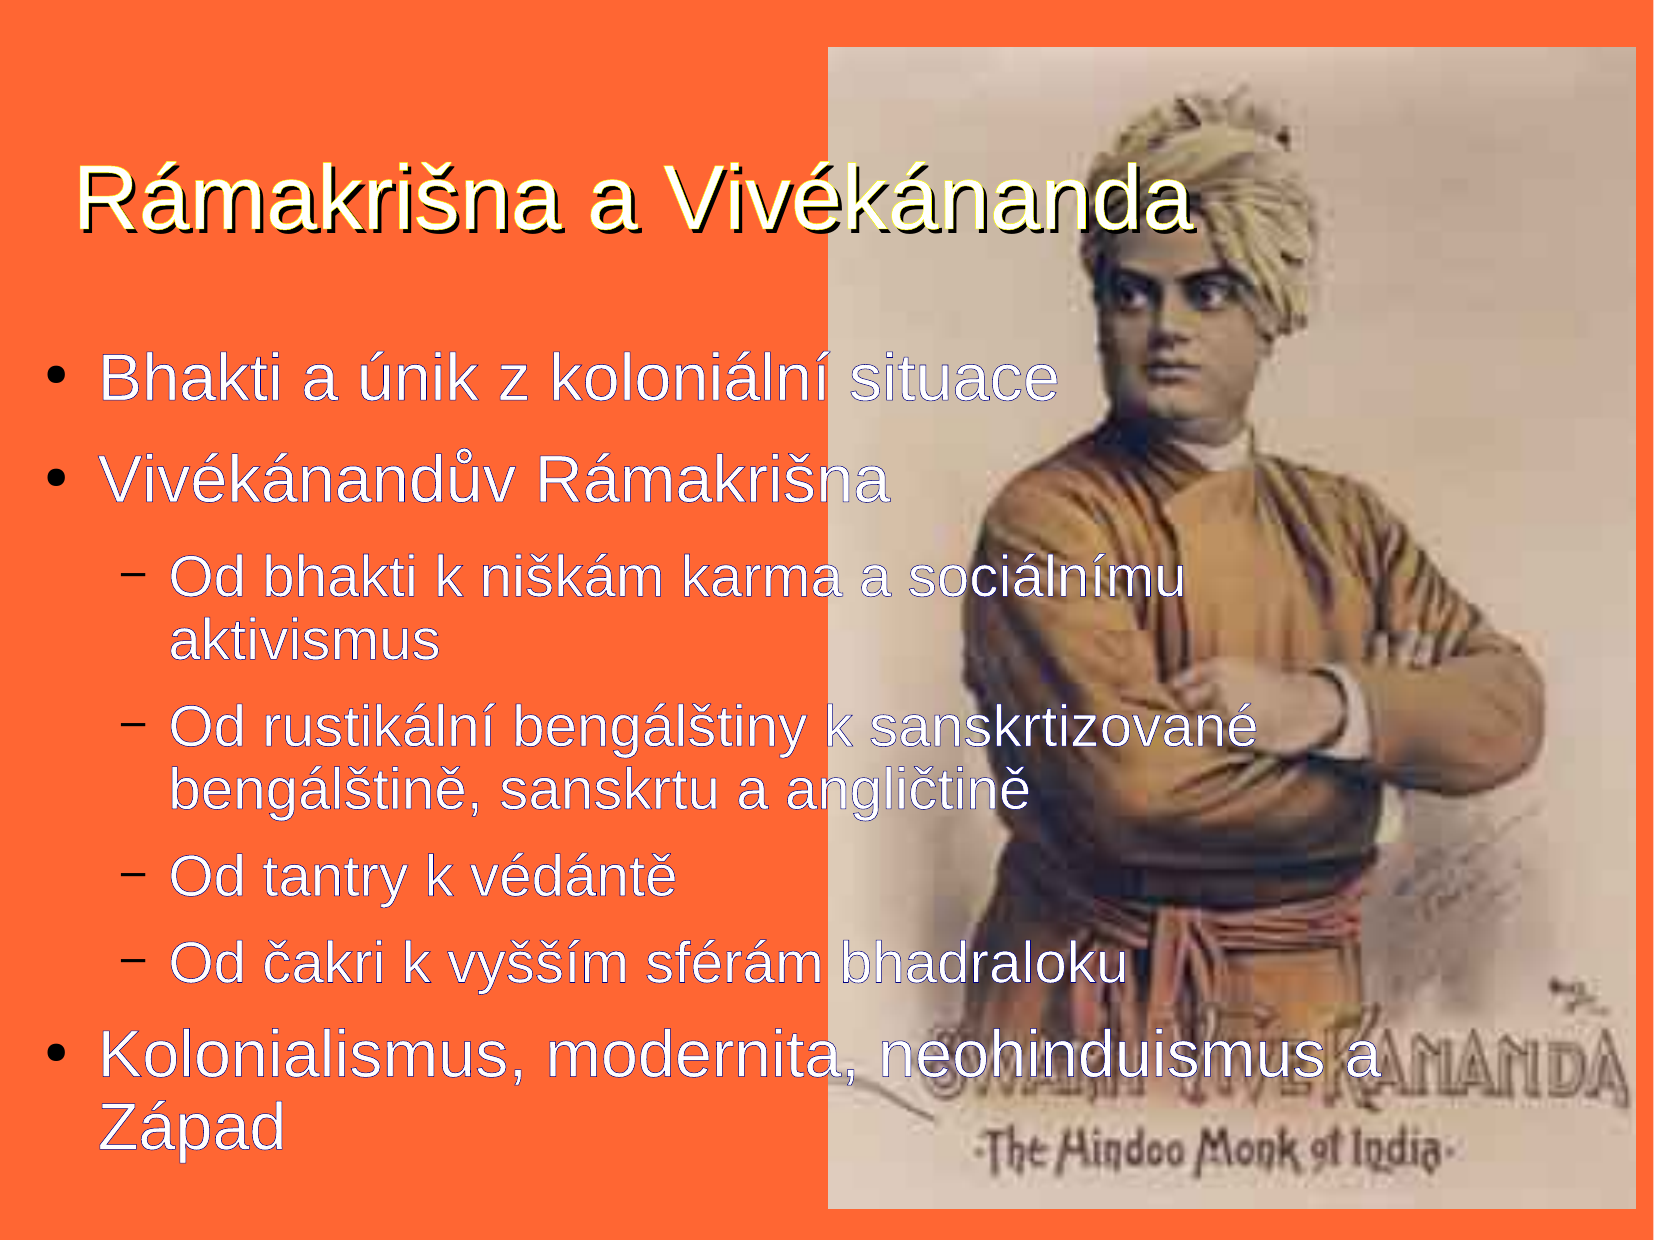

# Rámakrišna a Vivékánanda
Bhakti a únik z koloniální situace
Vivékánandův Rámakrišna
Od bhakti k niškám karma a sociálnímu aktivismus
Od rustikální bengálštiny k sanskrtizované bengálštině, sanskrtu a angličtině
Od tantry k védántě
Od čakri k vyšším sférám bhadraloku
Kolonialismus, modernita, neohinduismus a Západ